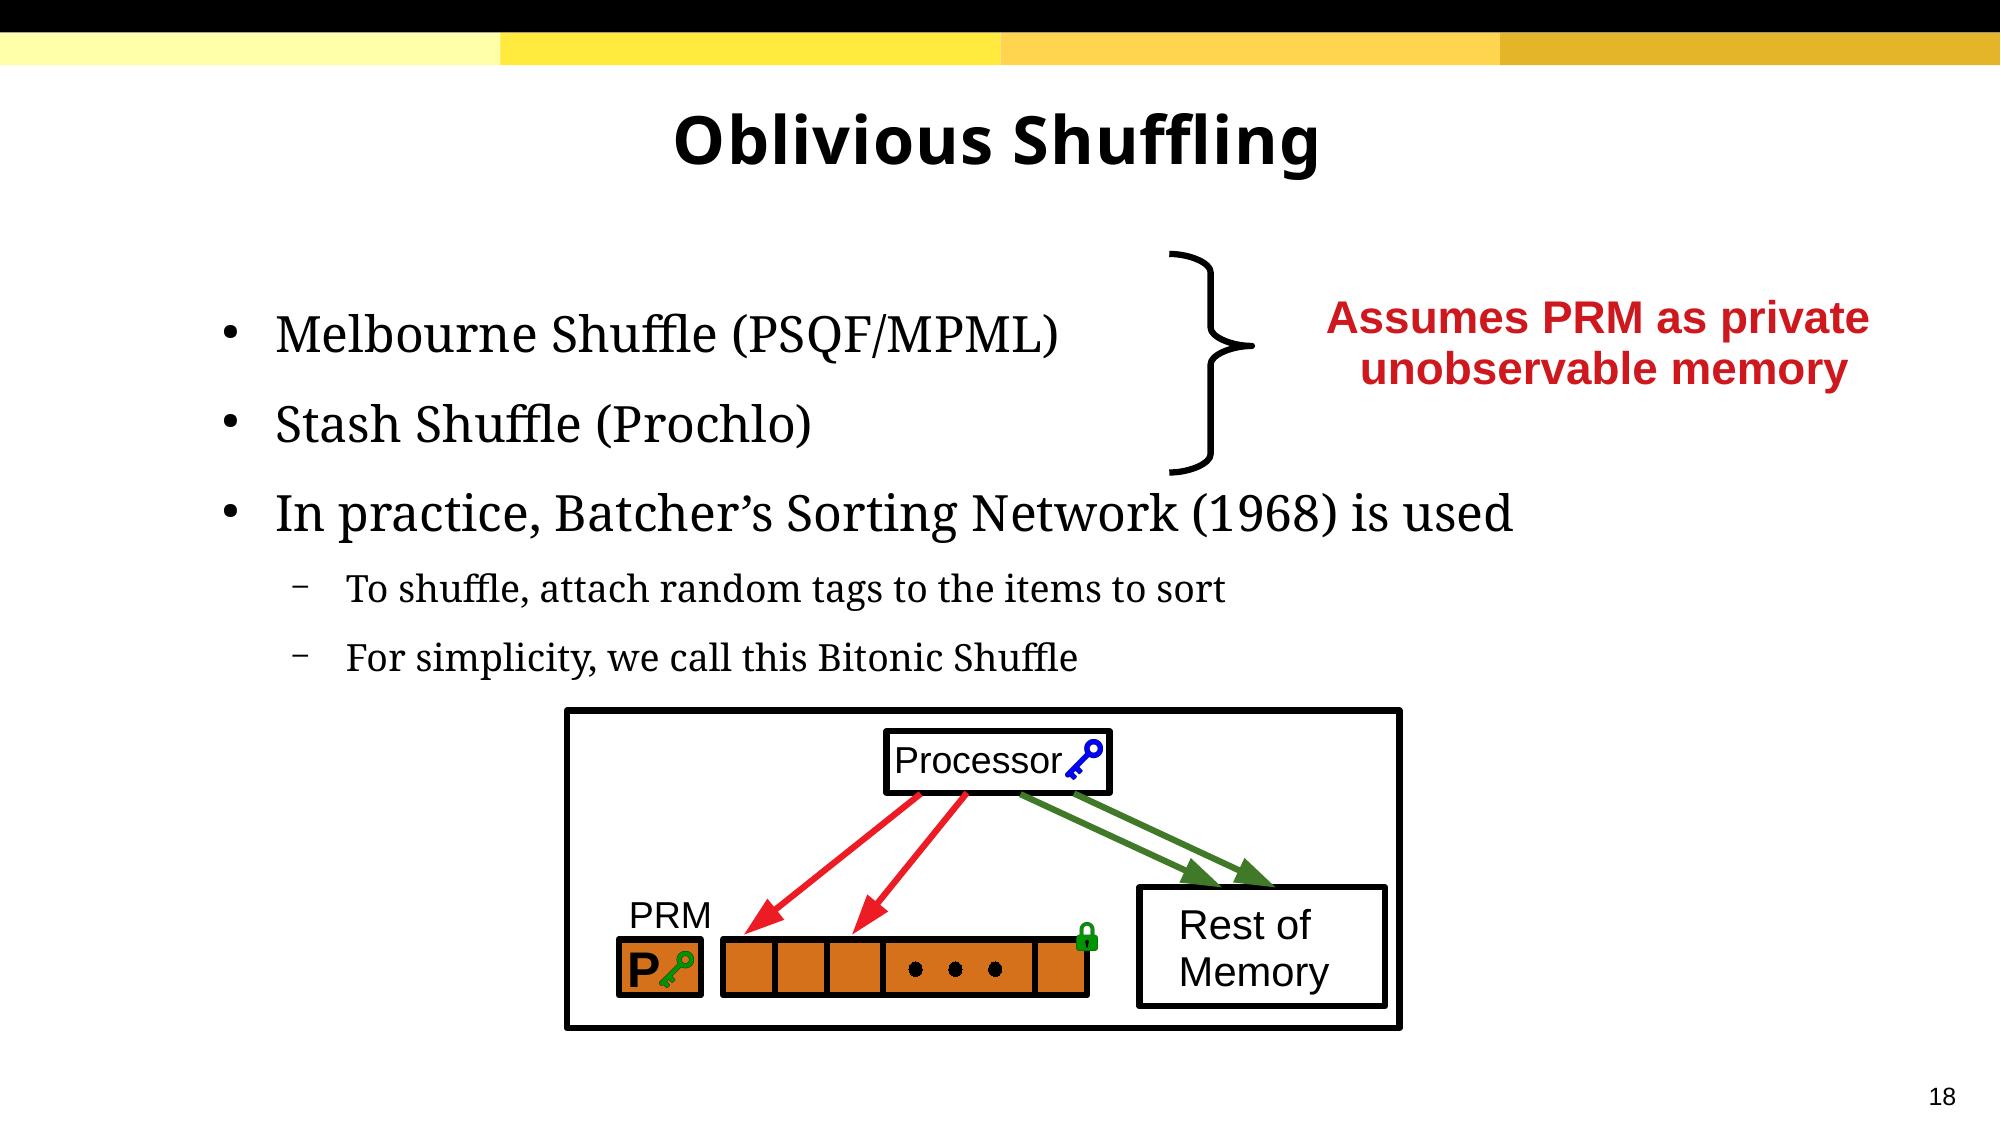

# Oblivious Shuffling
Assumes PRM as private
unobservable memory
Melbourne Shuffle (PSQF/MPML)
Stash Shuffle (Prochlo)
In practice, Batcher’s Sorting Network (1968) is used
To shuffle, attach random tags to the items to sort
For simplicity, we call this Bitonic Shuffle
Processor
PRM
Rest of Memory
P
18